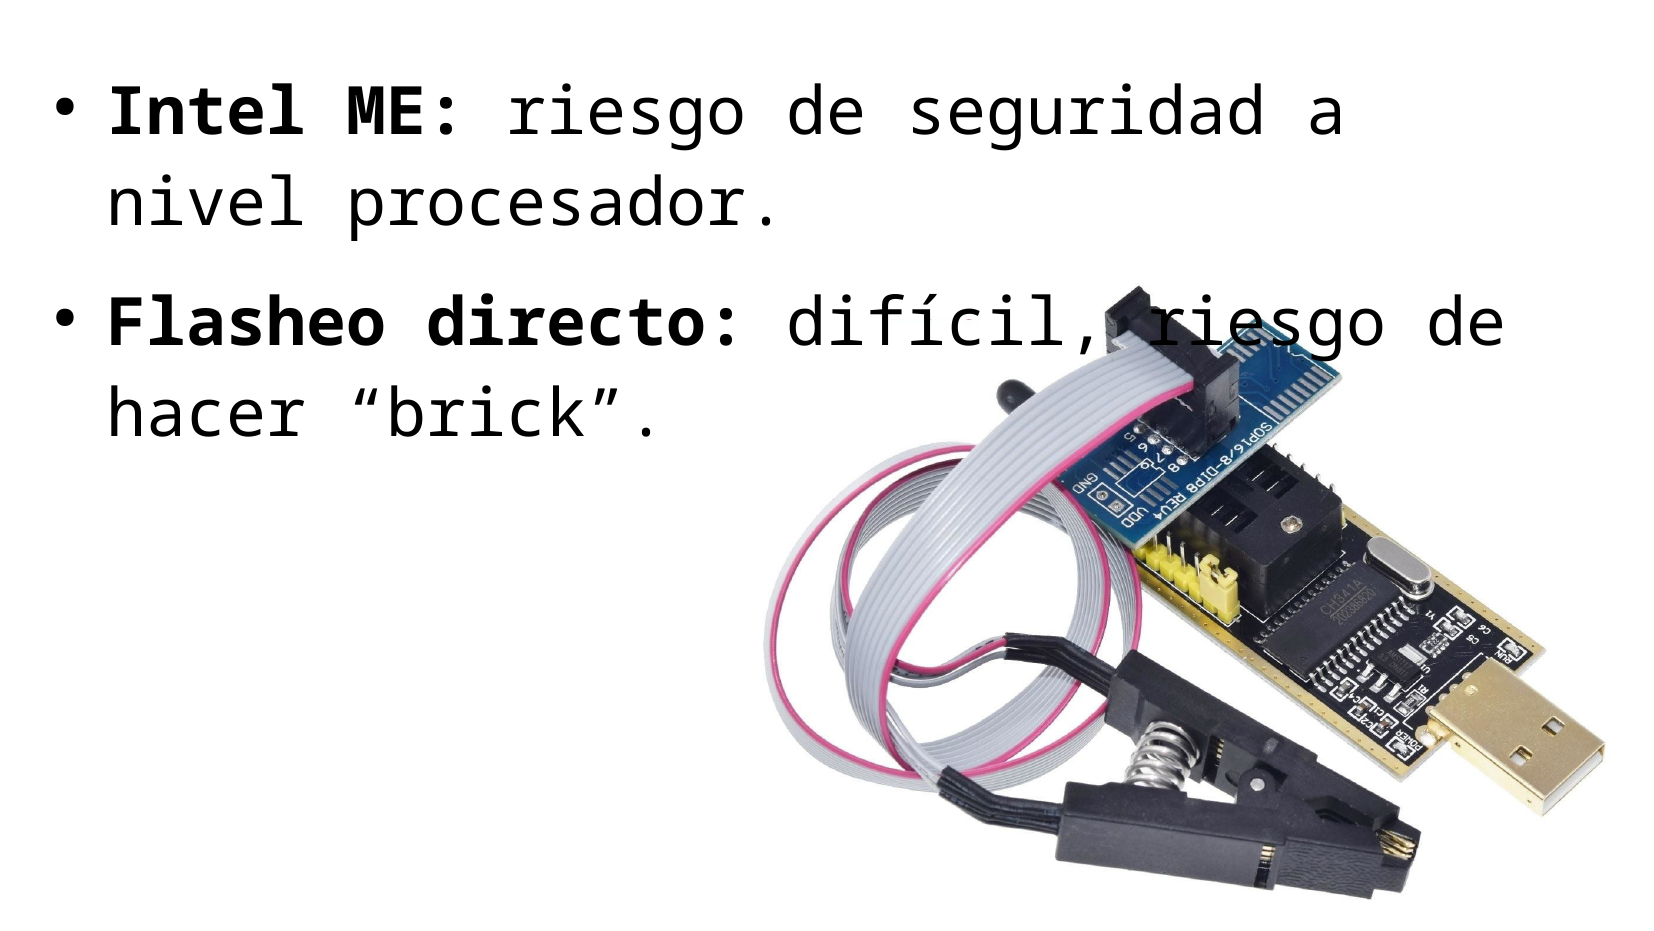

# Intel ME: riesgo de seguridad a nivel procesador.
Flasheo directo: difícil, riesgo de hacer “brick”.